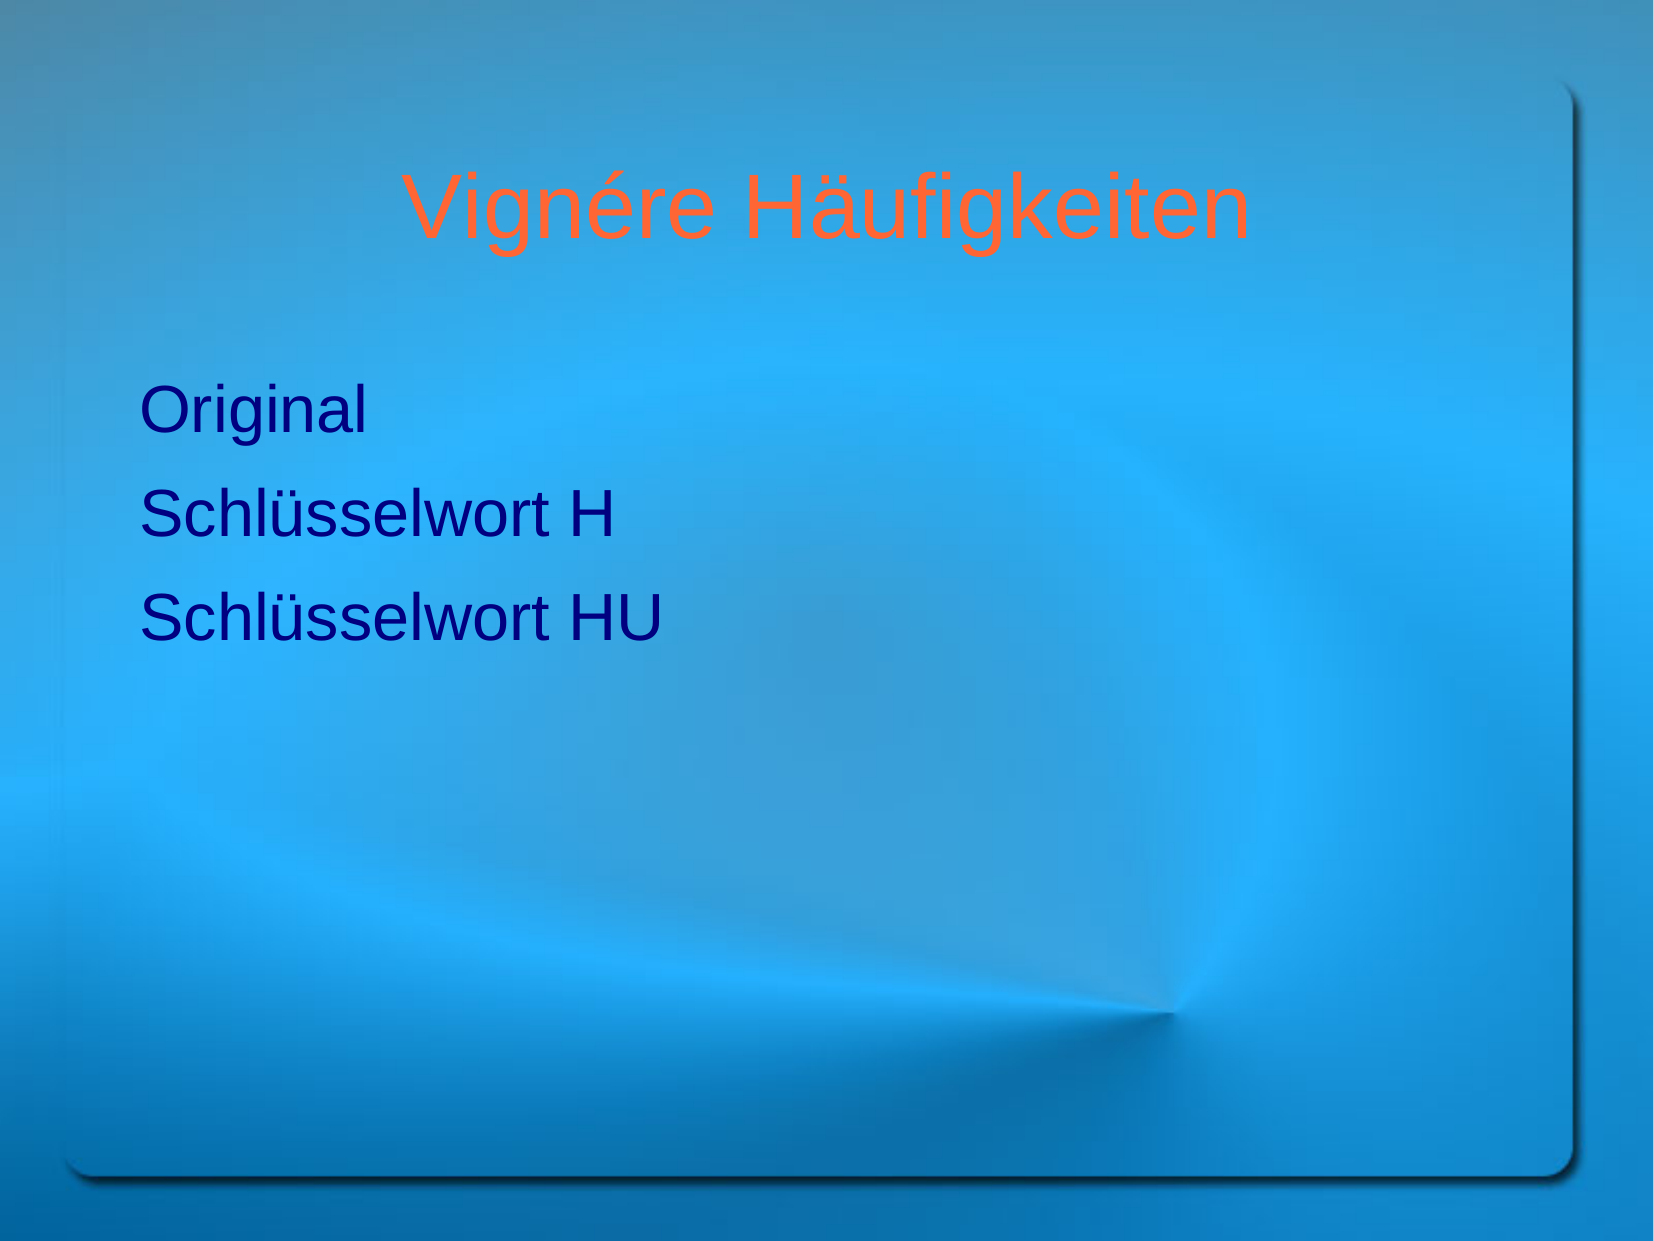

# Vignére Häufigkeiten
Original
Schlüsselwort H
Schlüsselwort HU